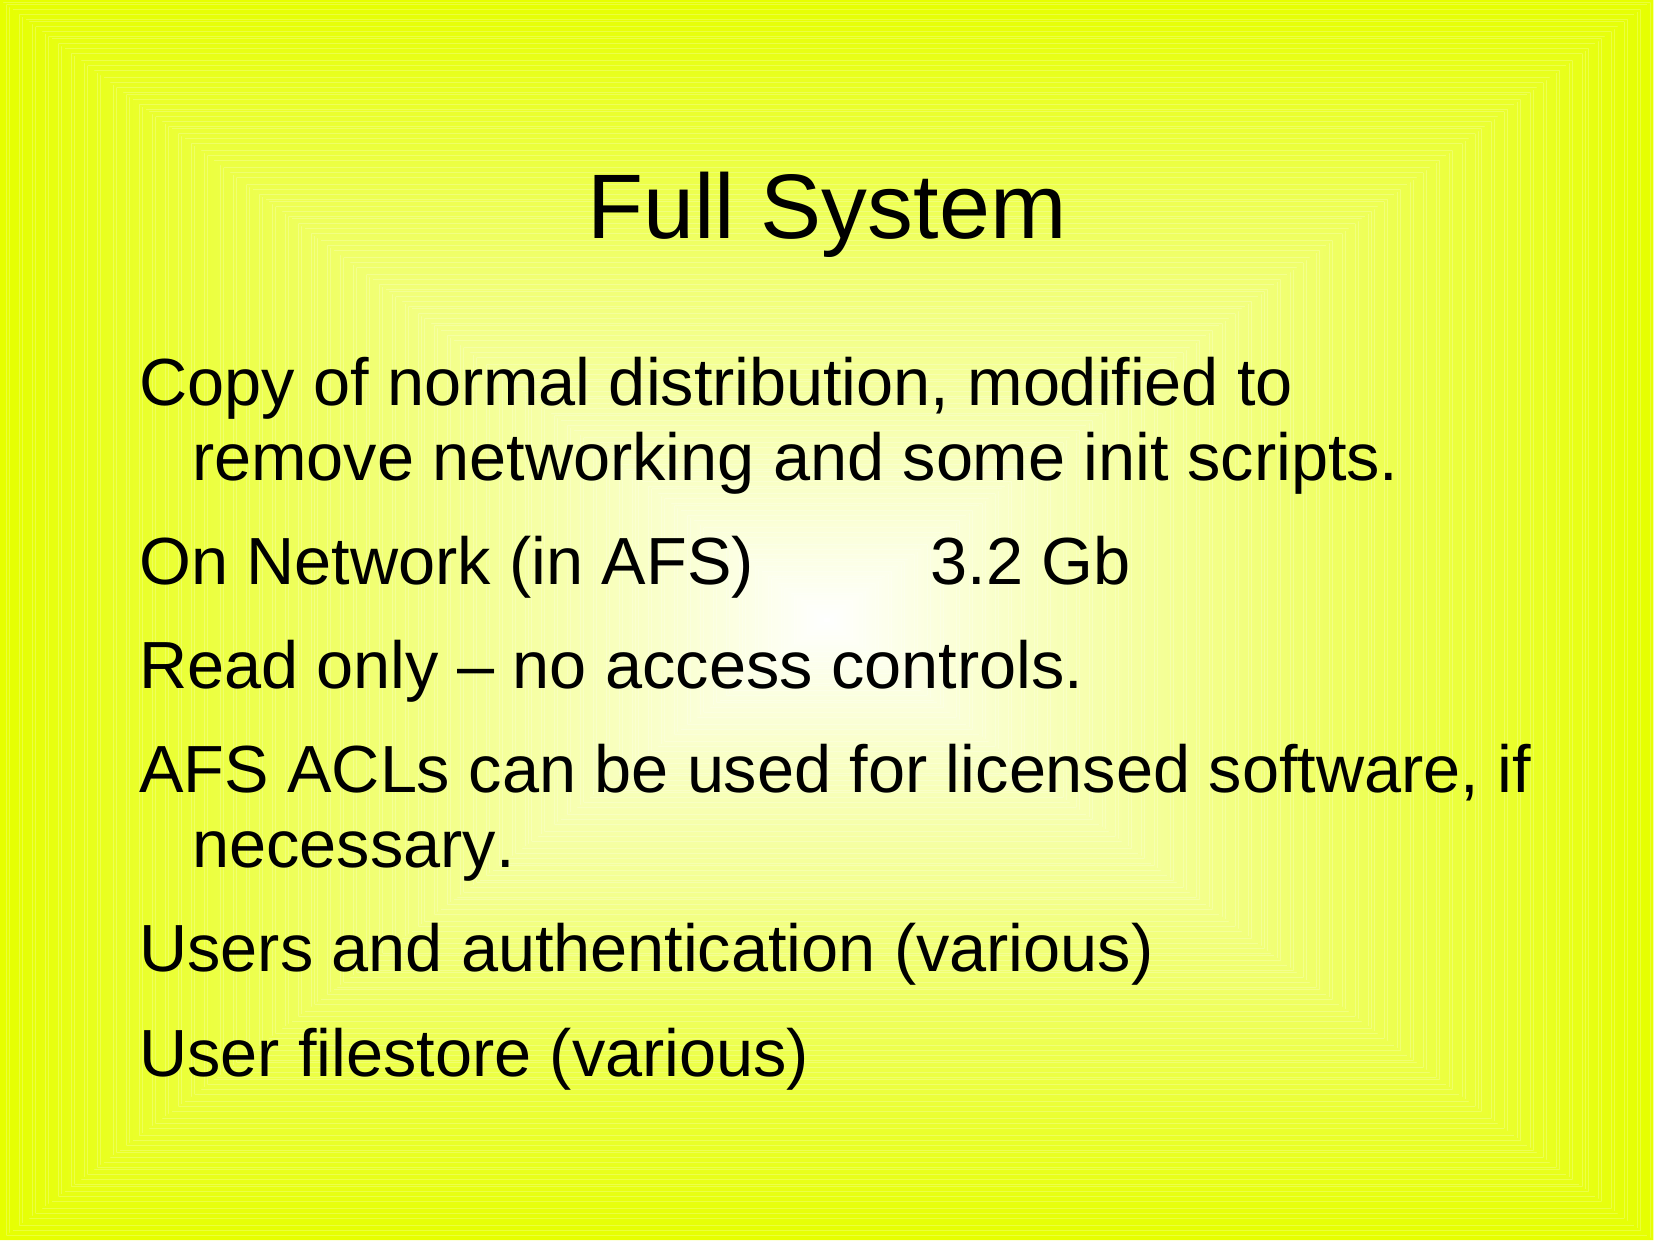

# Full System
Copy of normal distribution, modified to remove networking and some init scripts.
On Network (in AFS)			3.2 Gb
Read only – no access controls.
AFS ACLs can be used for licensed software, if necessary.
Users and authentication (various)
User filestore (various)